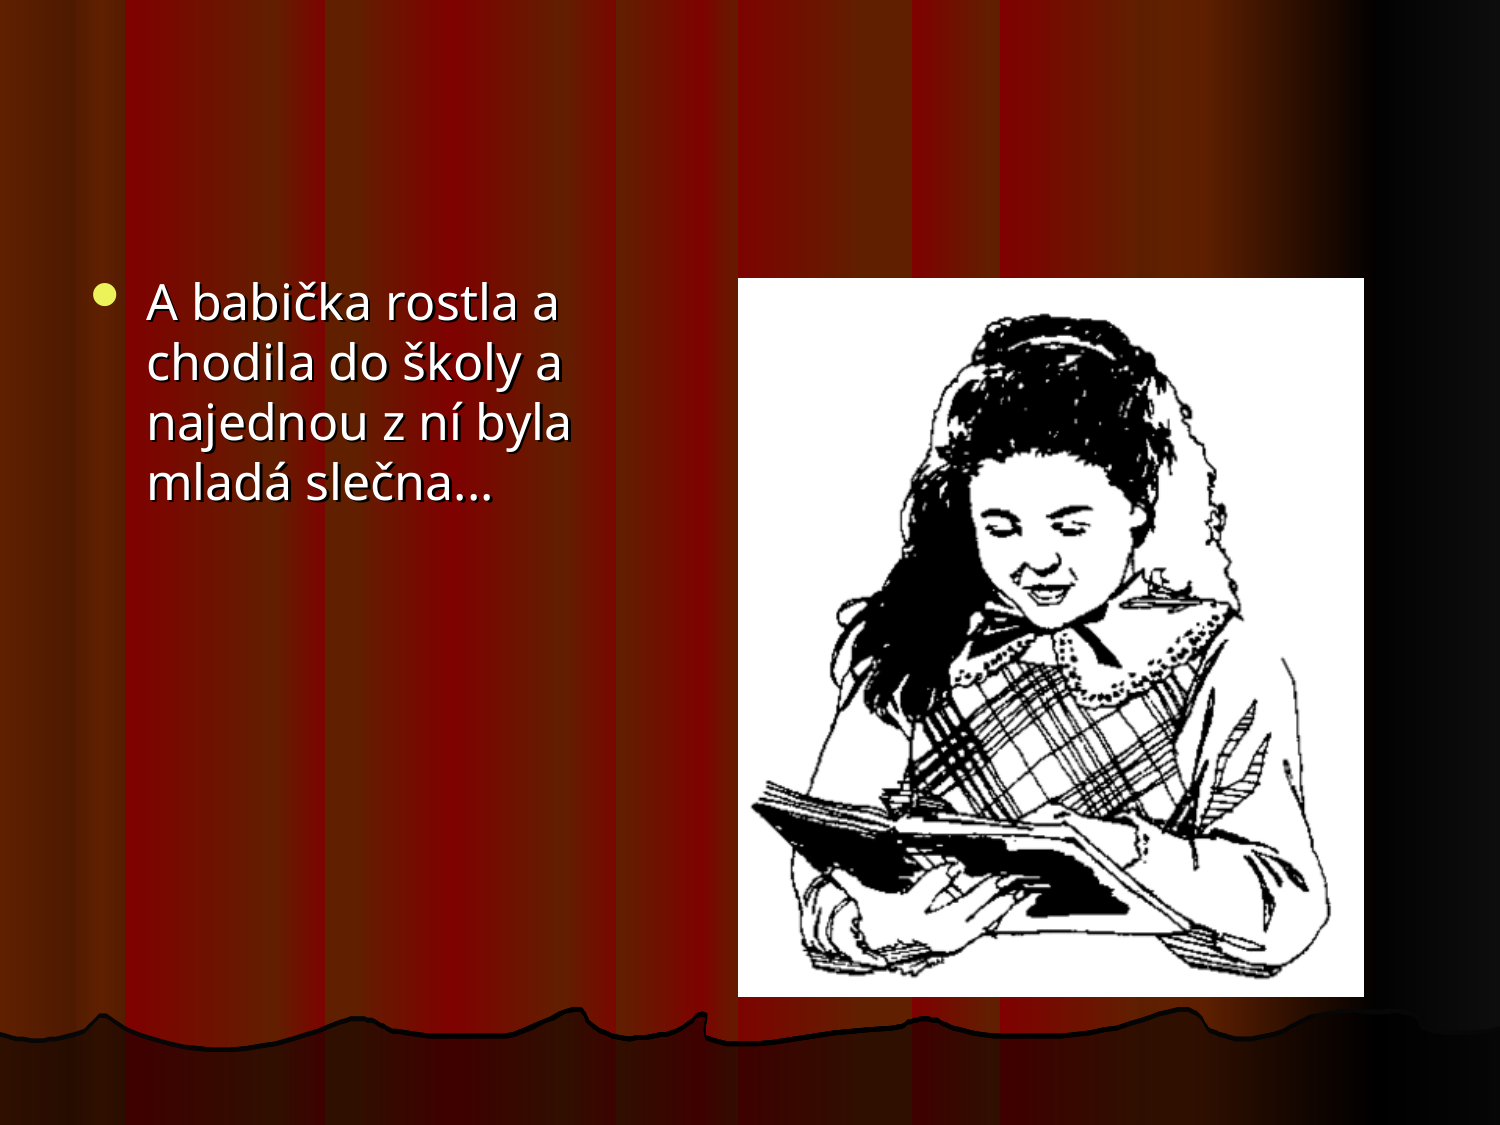

# A babička rostla a chodila do školy a najednou z ní byla mladá slečna...